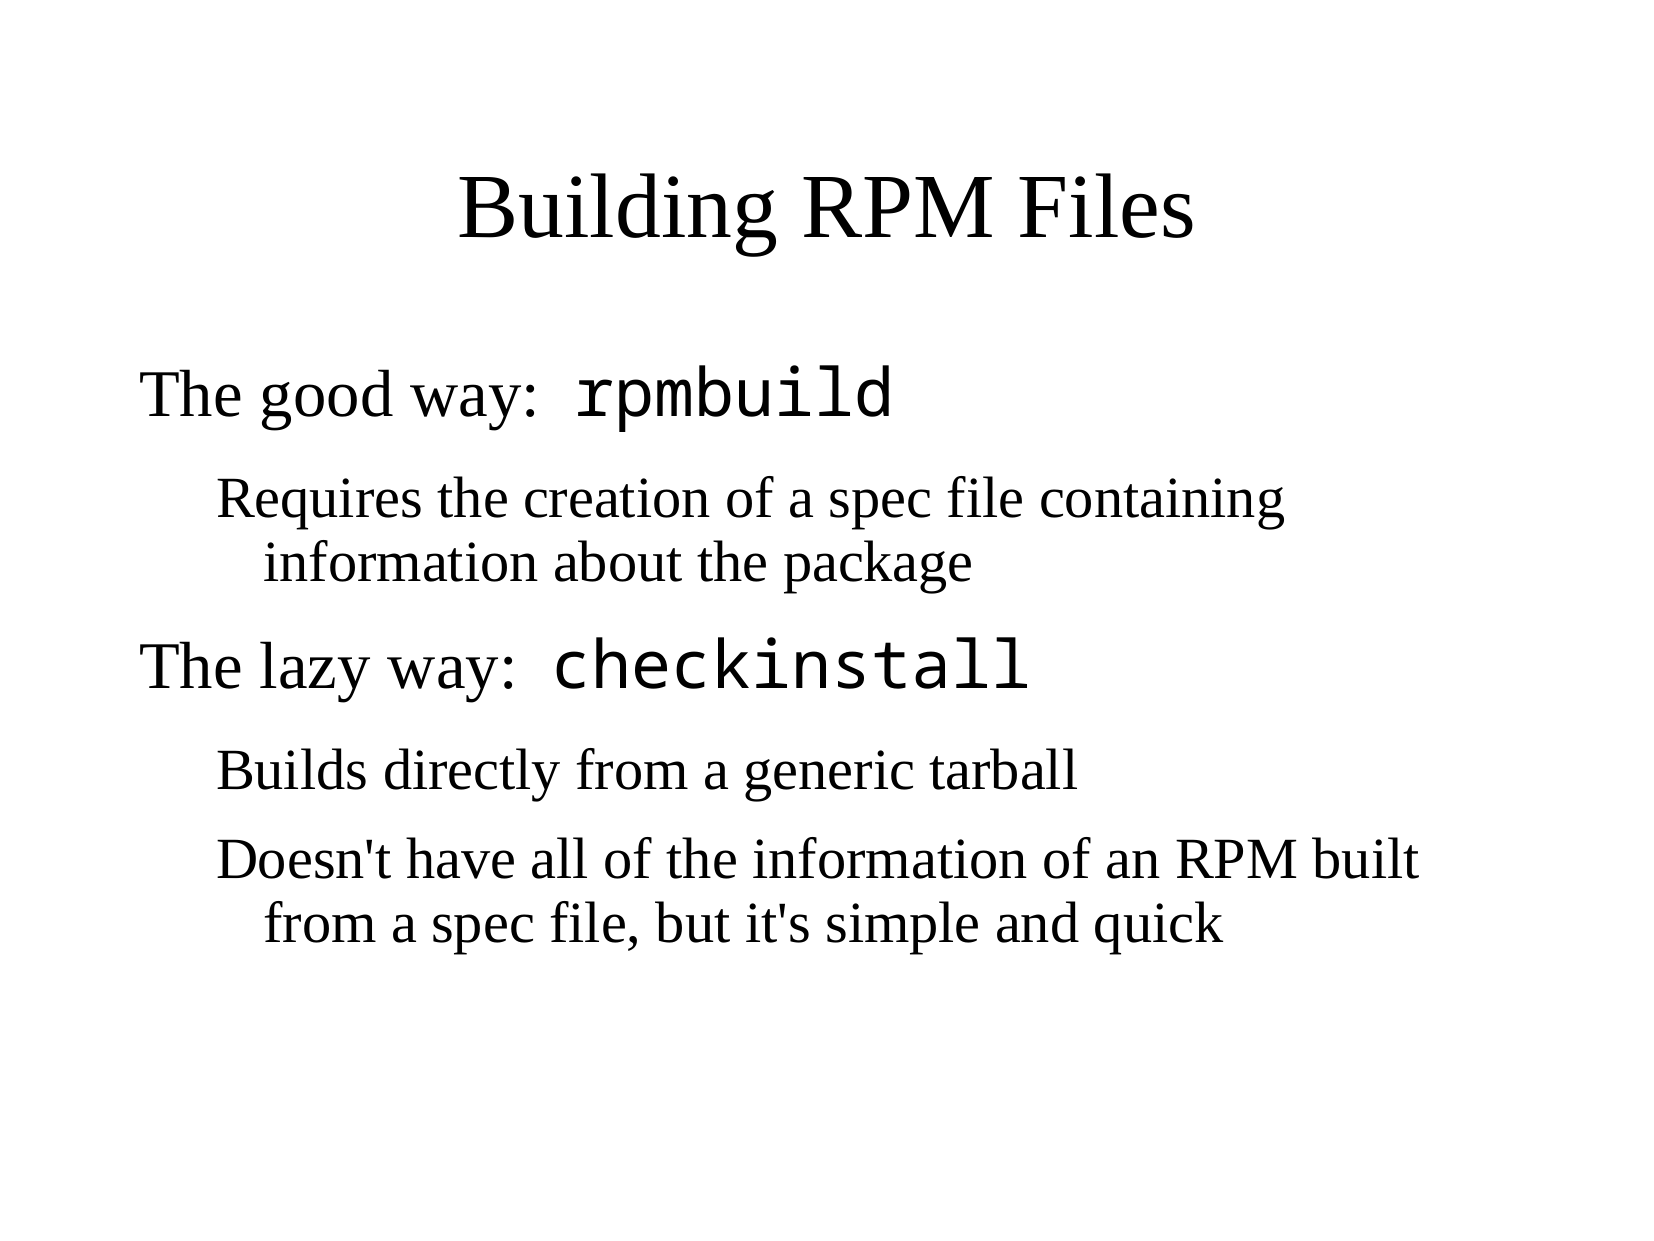

# Building RPM Files
The good way: rpmbuild
Requires the creation of a spec file containing information about the package
The lazy way: checkinstall
Builds directly from a generic tarball
Doesn't have all of the information of an RPM built from a spec file, but it's simple and quick